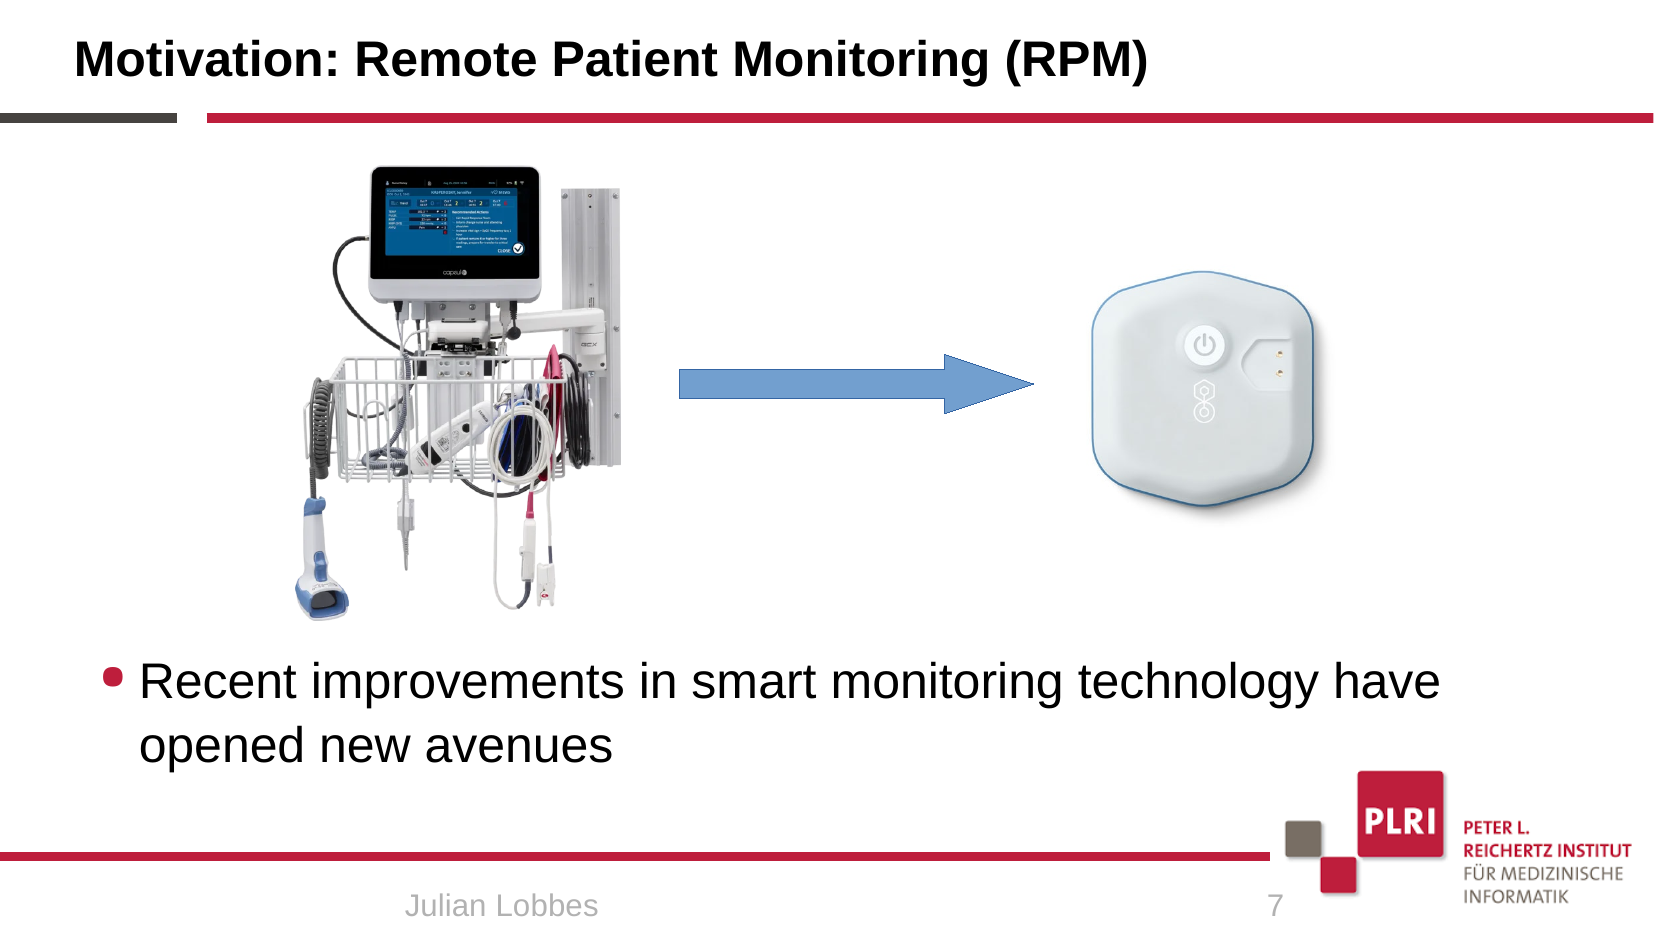

Motivation: Remote Patient Monitoring (RPM)
Recent improvements in smart monitoring technology have opened new avenues
Julian Lobbes